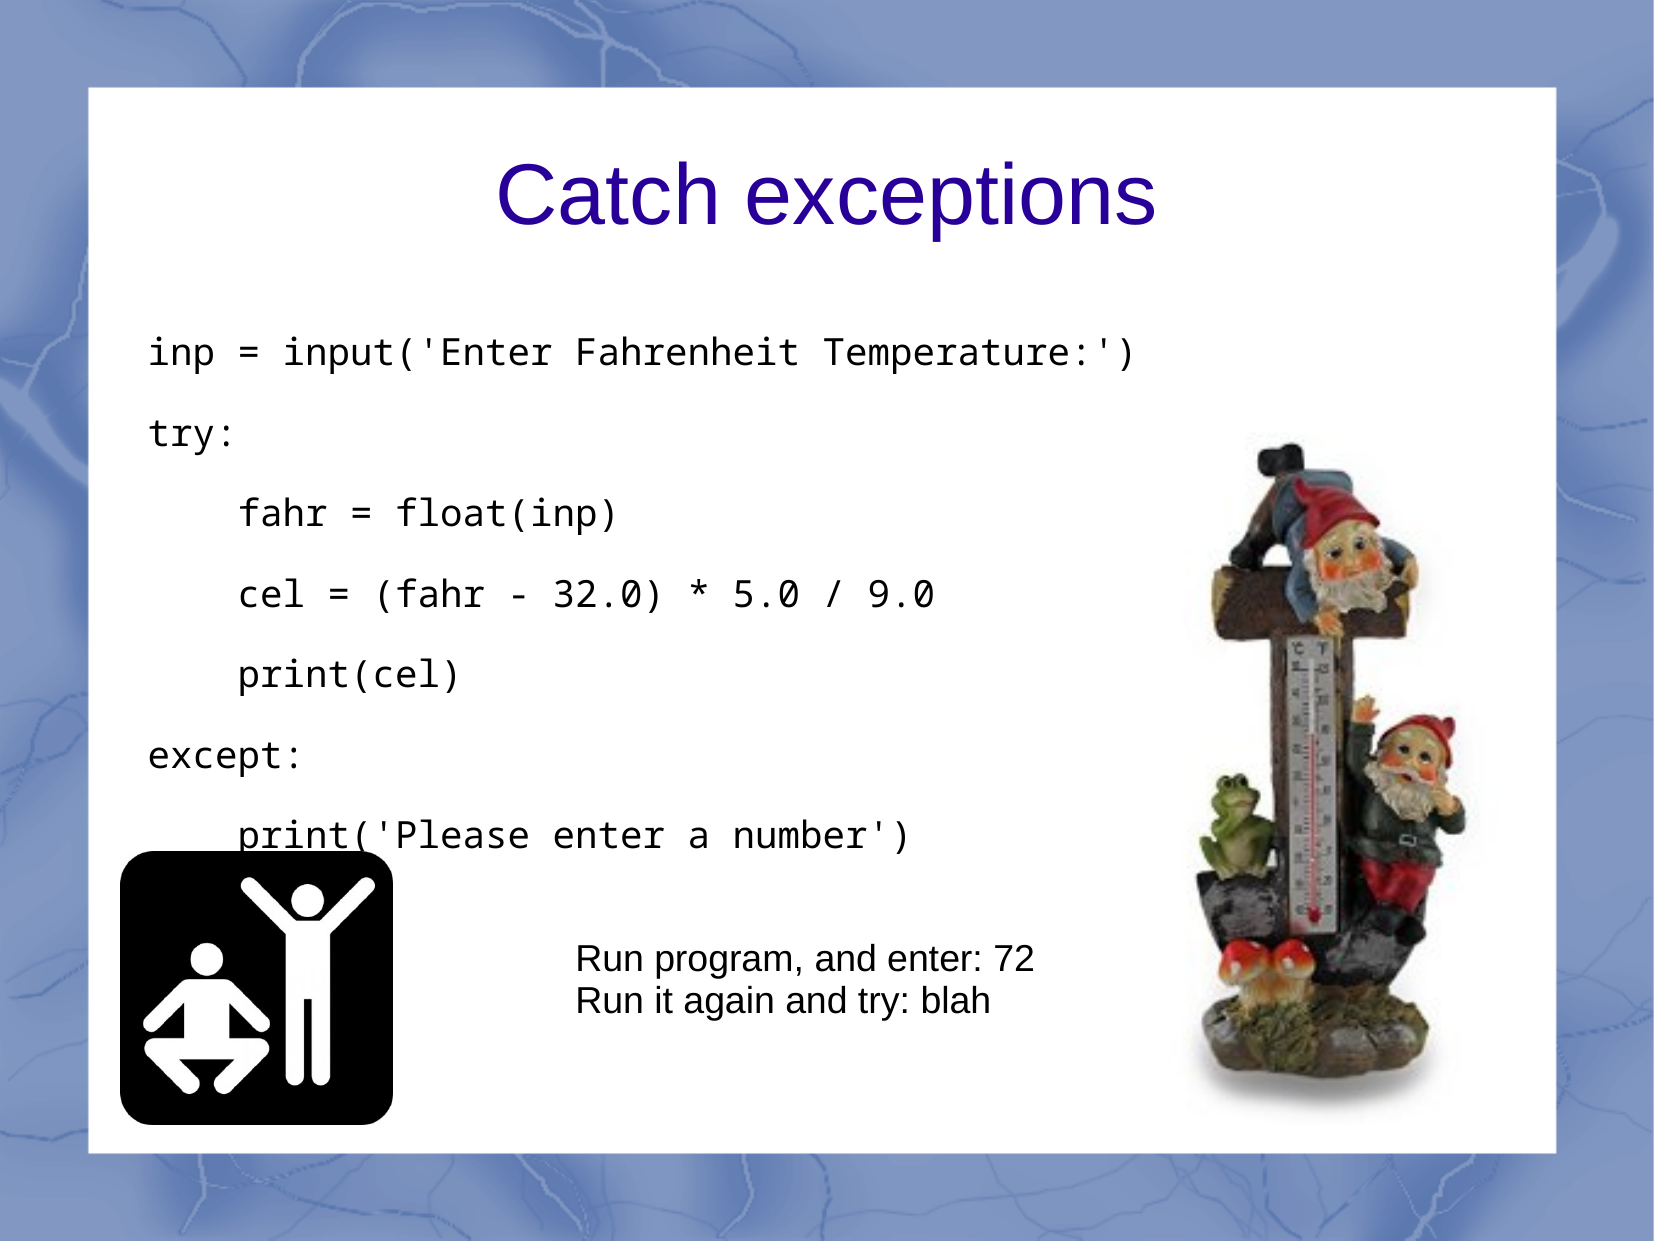

# Catch exceptions
inp = input('Enter Fahrenheit Temperature:')
try:
 fahr = float(inp)
 cel = (fahr - 32.0) * 5.0 / 9.0
 print(cel)
except:
 print('Please enter a number')
Run program, and enter: 72
Run it again and try: blah